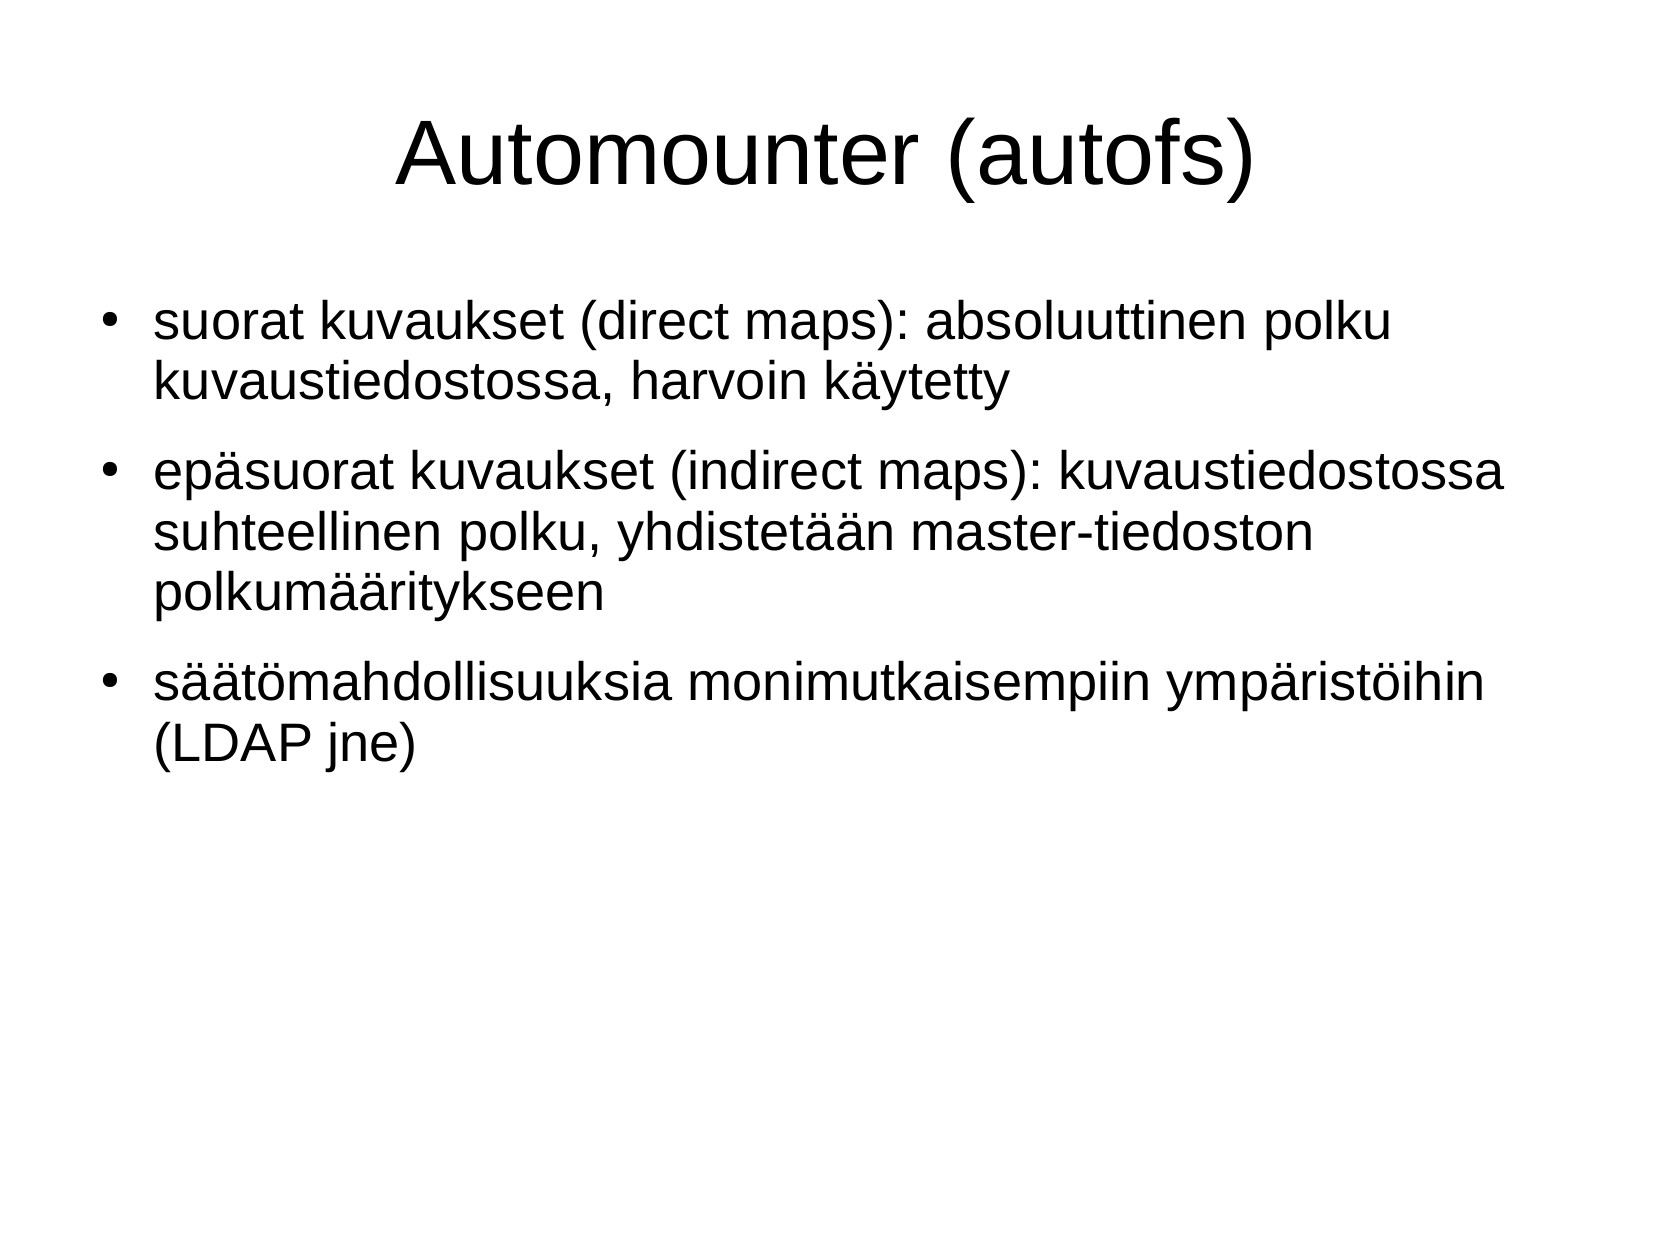

# Automounter (autofs)
suorat kuvaukset (direct maps): absoluuttinen polku kuvaustiedostossa, harvoin käytetty
epäsuorat kuvaukset (indirect maps): kuvaustiedostossa suhteellinen polku, yhdistetään master-tiedoston polkumääritykseen
säätömahdollisuuksia monimutkaisempiin ympäristöihin (LDAP jne)